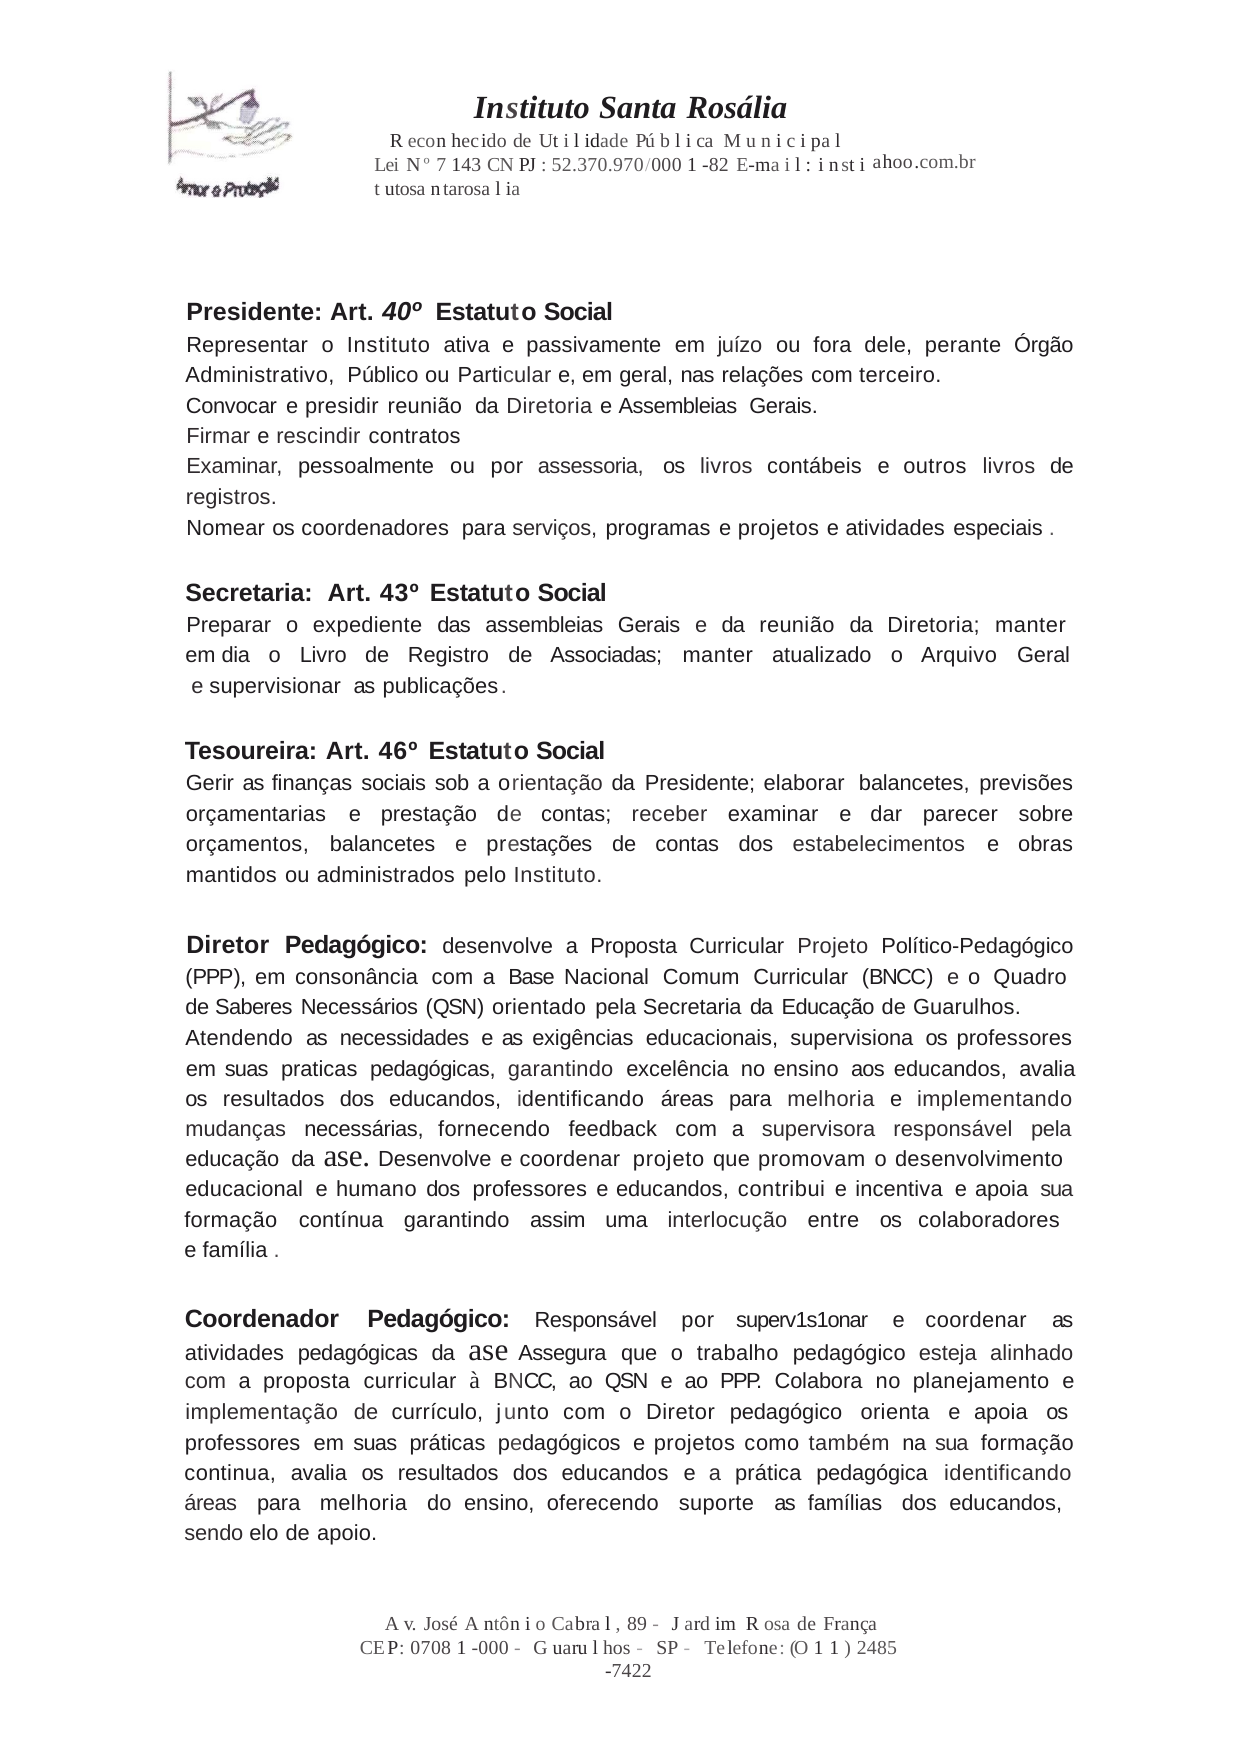

Instituto Santa Rosália
R econ hecido de Ut i l idade Pú b l i ca M u n i c i pa l Lei N º 7 143 CN PJ : 52.370.970/000 1 -82 E-ma i l : i n st i t utosa n tarosa l ia
ahoo.com.br
Presidente: Art. 40º Estatuto Social
Representar o Instituto ativa e passivamente em juízo ou fora dele, perante Órgão Administrativo, Público ou Particular e, em geral, nas relações com terceiro.
Convocar e presidir reunião da Diretoria e Assembleias Gerais. Firmar e rescindir contratos
Examinar, pessoalmente ou por assessoria, os livros contábeis e outros livros de registros.
Nomear os coordenadores para serviços, programas e projetos e atividades especiais .
Secretaria: Art. 43º Estatuto Social
Preparar o expediente das assembleias Gerais e da reunião da Diretoria; manter em dia o Livro de Registro de Associadas; manter atualizado o Arquivo Geral e supervisionar as publicações.
Tesoureira: Art. 46º Estatuto Social
Gerir as finanças sociais sob a orientação da Presidente; elaborar balancetes, previsões orçamentarias e prestação de contas; receber examinar e dar parecer sobre orçamentos, balancetes e prestações de contas dos estabelecimentos e obras mantidos ou administrados pelo Instituto.
Diretor Pedagógico: desenvolve a Proposta Curricular Projeto Político-Pedagógico (PPP), em consonância com a Base Nacional Comum Curricular (BNCC) e o Quadro de Saberes Necessários (QSN) orientado pela Secretaria da Educação de Guarulhos.
Atendendo as necessidades e as exigências educacionais, supervisiona os professores
em suas praticas pedagógicas, garantindo excelência no ensino aos educandos, avalia os resultados dos educandos, identificando áreas para melhoria e implementando mudanças necessárias, fornecendo feedback com a supervisora responsável pela
educação da ase. Desenvolve e coordenar projeto que promovam o desenvolvimento
educacional e humano dos professores e educandos, contribui e incentiva e apoia sua
formação contínua garantindo assim uma interlocução entre os colaboradores e família .
Coordenador Pedagógico: Responsável por superv1s1onar e coordenar as atividades pedagógicas da ase Assegura que o trabalho pedagógico esteja alinhado com a proposta curricular à BNCC, ao QSN e ao PPP. Colabora no planejamento e
implementação de currículo, junto com o Diretor pedagógico orienta e apoia os
professores em suas práticas pedagógicos e projetos como também na sua formação continua, avalia os resultados dos educandos e a prática pedagógica identificando áreas para melhoria do ensino, oferecendo suporte as famílias dos educandos, sendo elo de apoio.
A v. José A ntôn i o Cabra l , 89 - J ard im R osa de França
CEP: 0708 1 -000 - G uaru l hos - SP - Telefone: (O 1 1 ) 2485 -7422